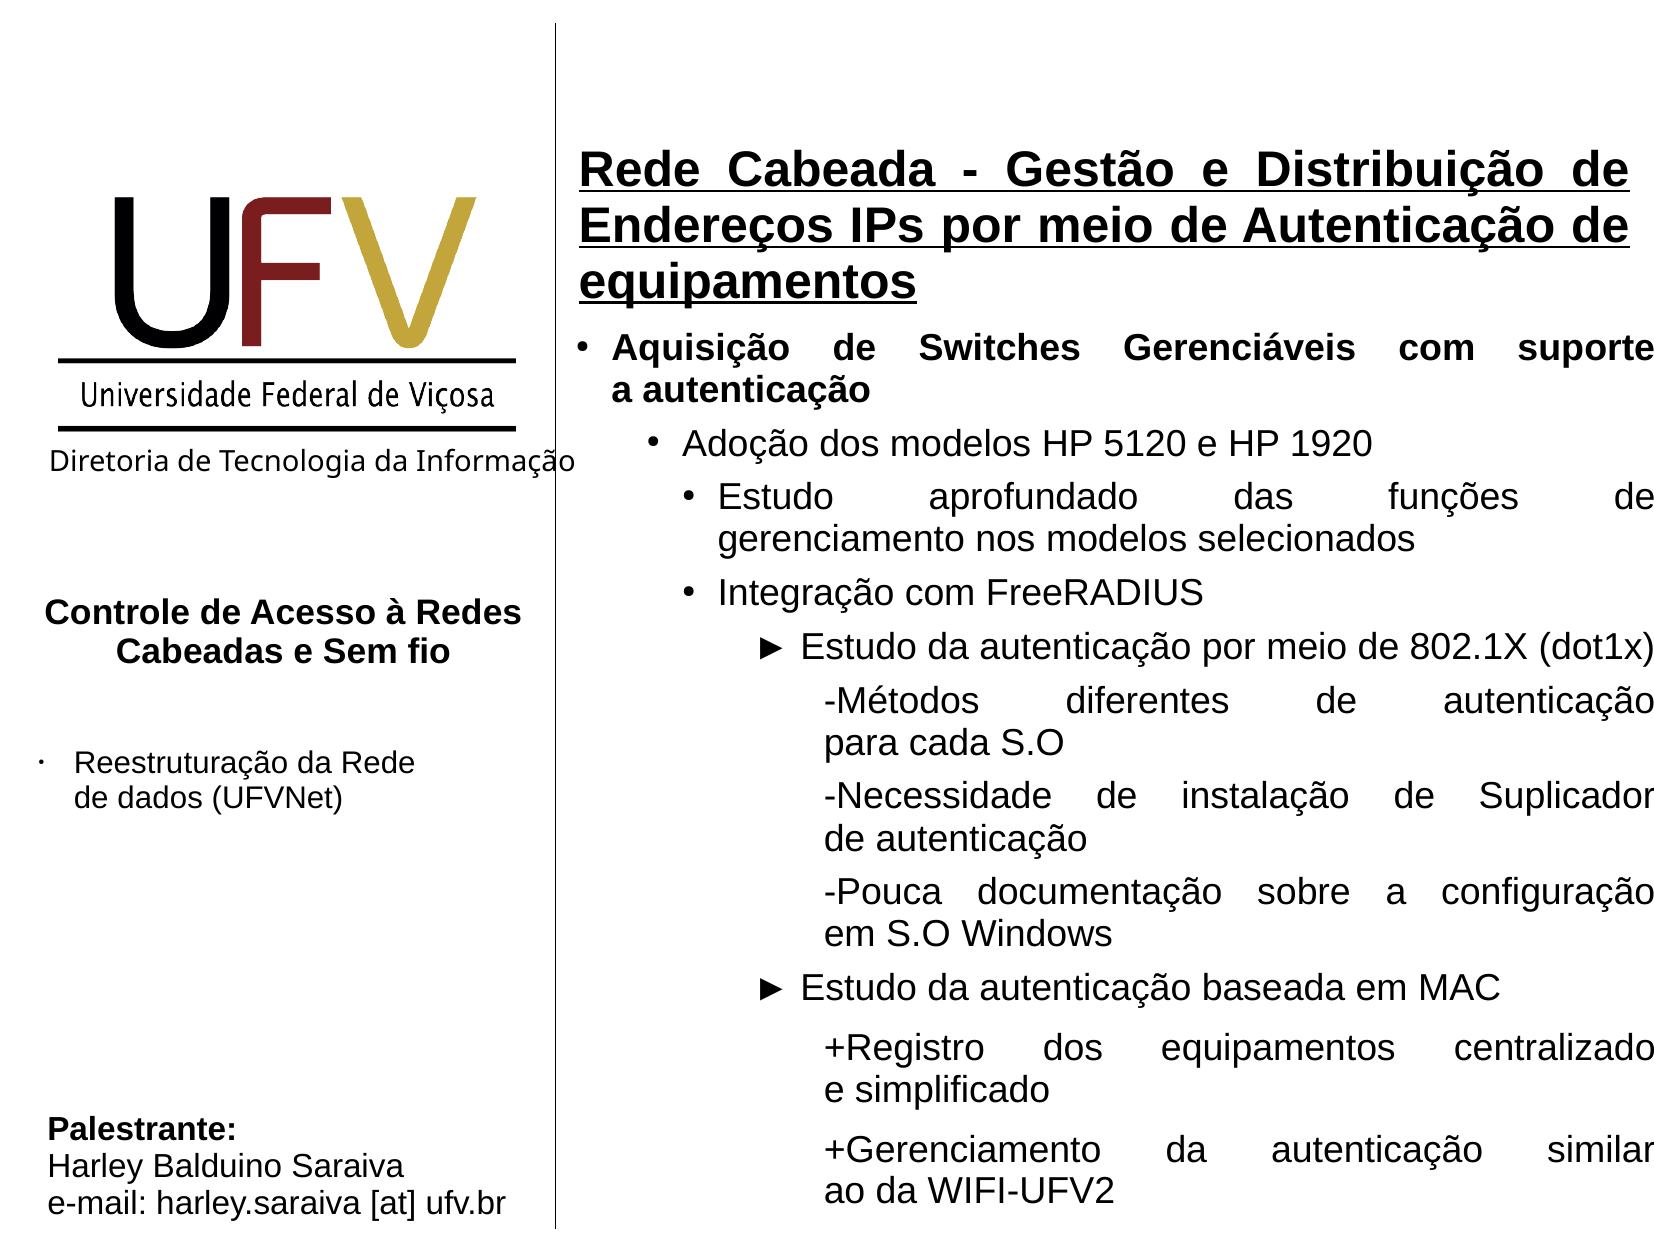

Rede Cabeada - Gestão e Distribuição de Endereços IPs por meio de Autenticação de equipamentos
Aquisição de Switches Gerenciáveis com suporte
a autenticação
Adoção dos modelos HP 5120 e HP 1920
Estudo aprofundado das funções de
gerenciamento nos modelos selecionados
Integração com FreeRADIUS
► Estudo da autenticação por meio de 802.1X (dot1x)
-Métodos diferentes de autenticação
para cada S.O
-Necessidade de instalação de Suplicador
de autenticação
-Pouca documentação sobre a configuração
em S.O Windows
► Estudo da autenticação baseada em MAC
+Registro dos equipamentos centralizado
e simplificado
+Gerenciamento da autenticação similar
ao da WIFI-UFV2
Diretoria de Tecnologia da Informação
# Controle de Acesso à Redes Cabeadas e Sem fio
Reestruturação da Rede
de dados (UFVNet)
Palestrante:
Harley Balduino Saraiva
e-mail: harley.saraiva [at] ufv.br